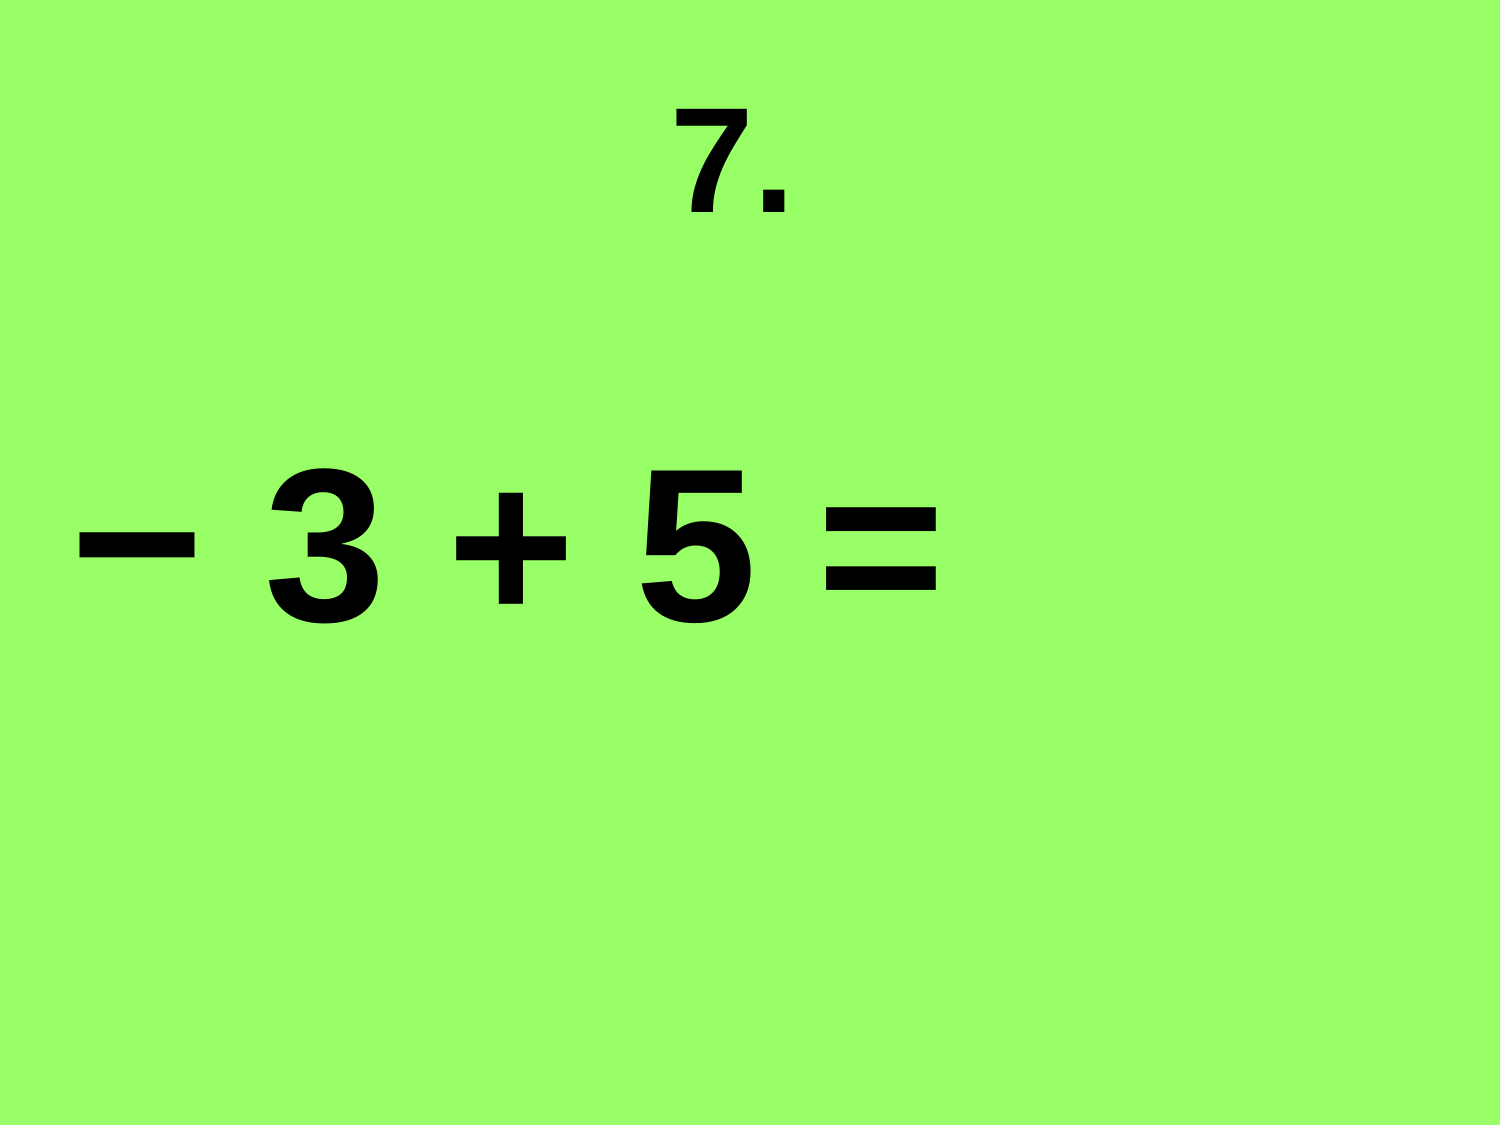

7.
# − 3 + 5 =